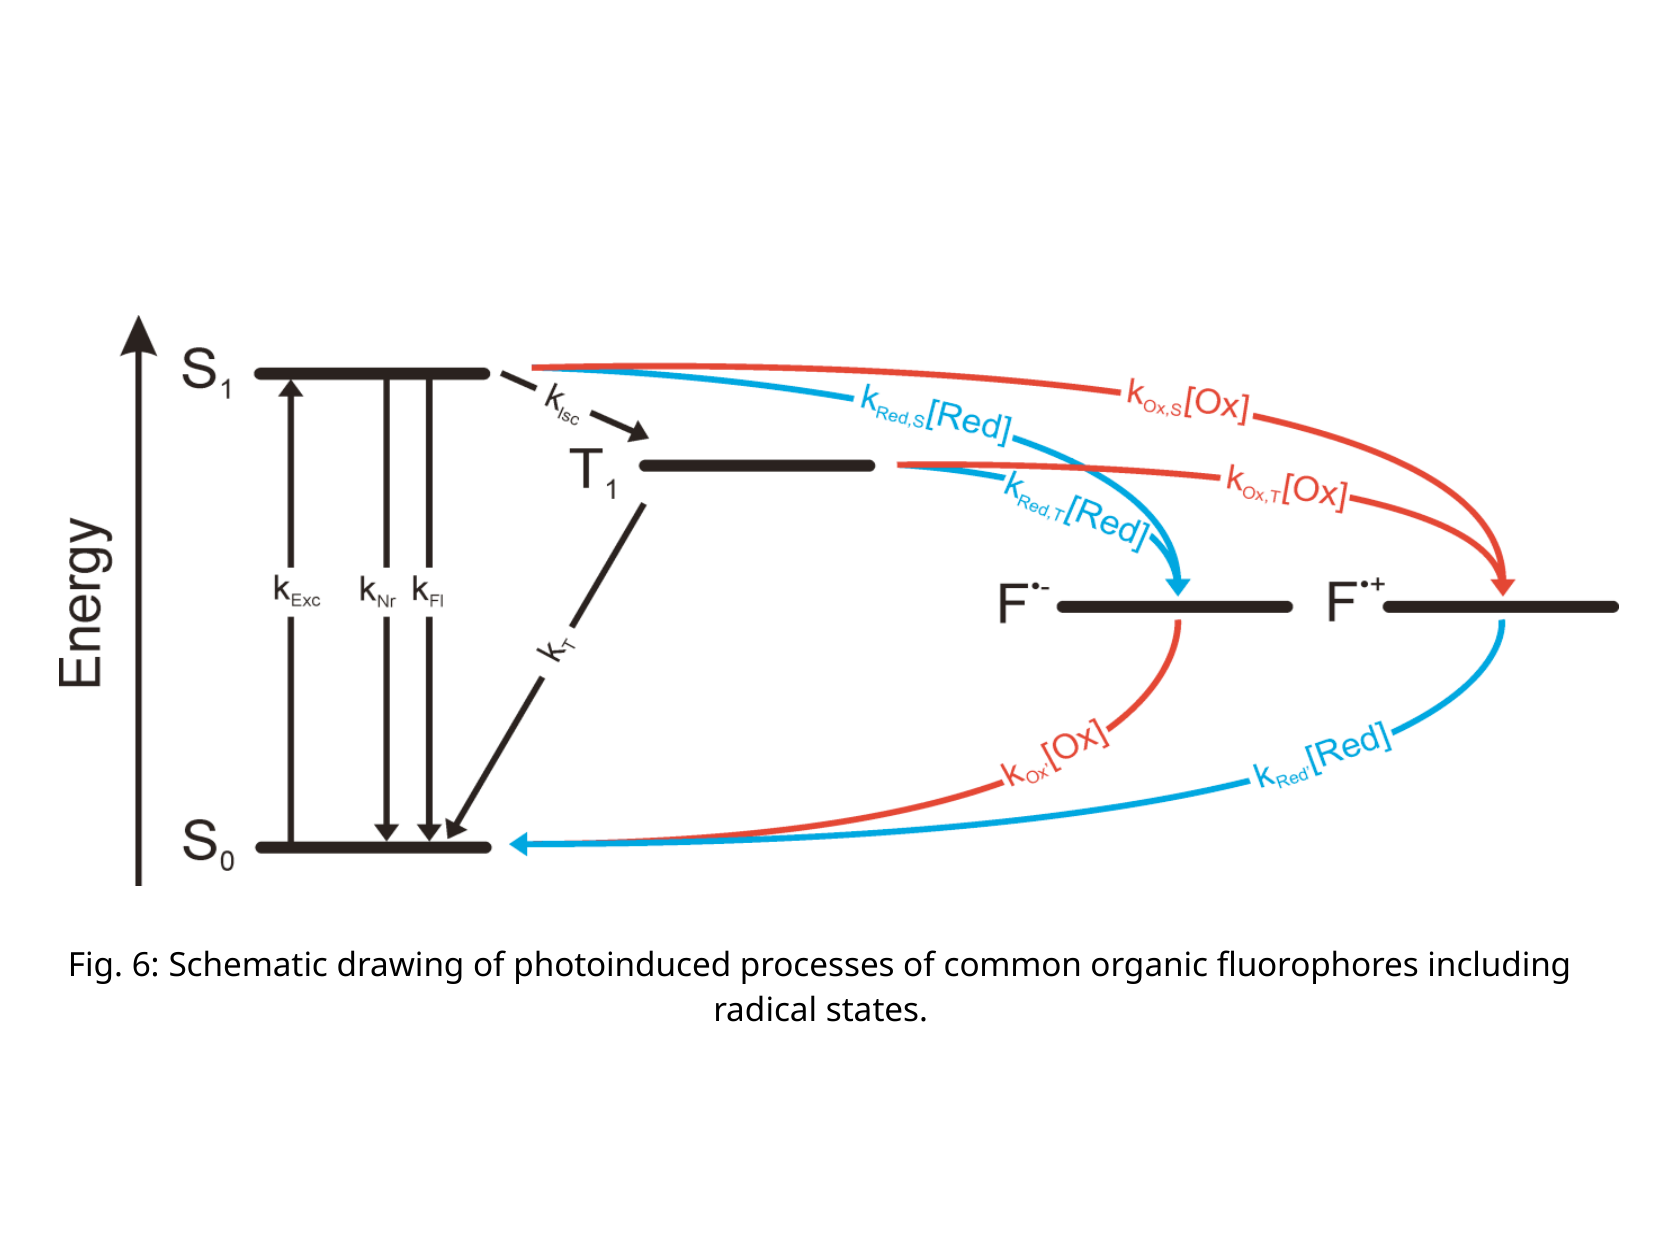

Fig. 6: Schematic drawing of photoinduced processes of common organic fluorophores including radical states.